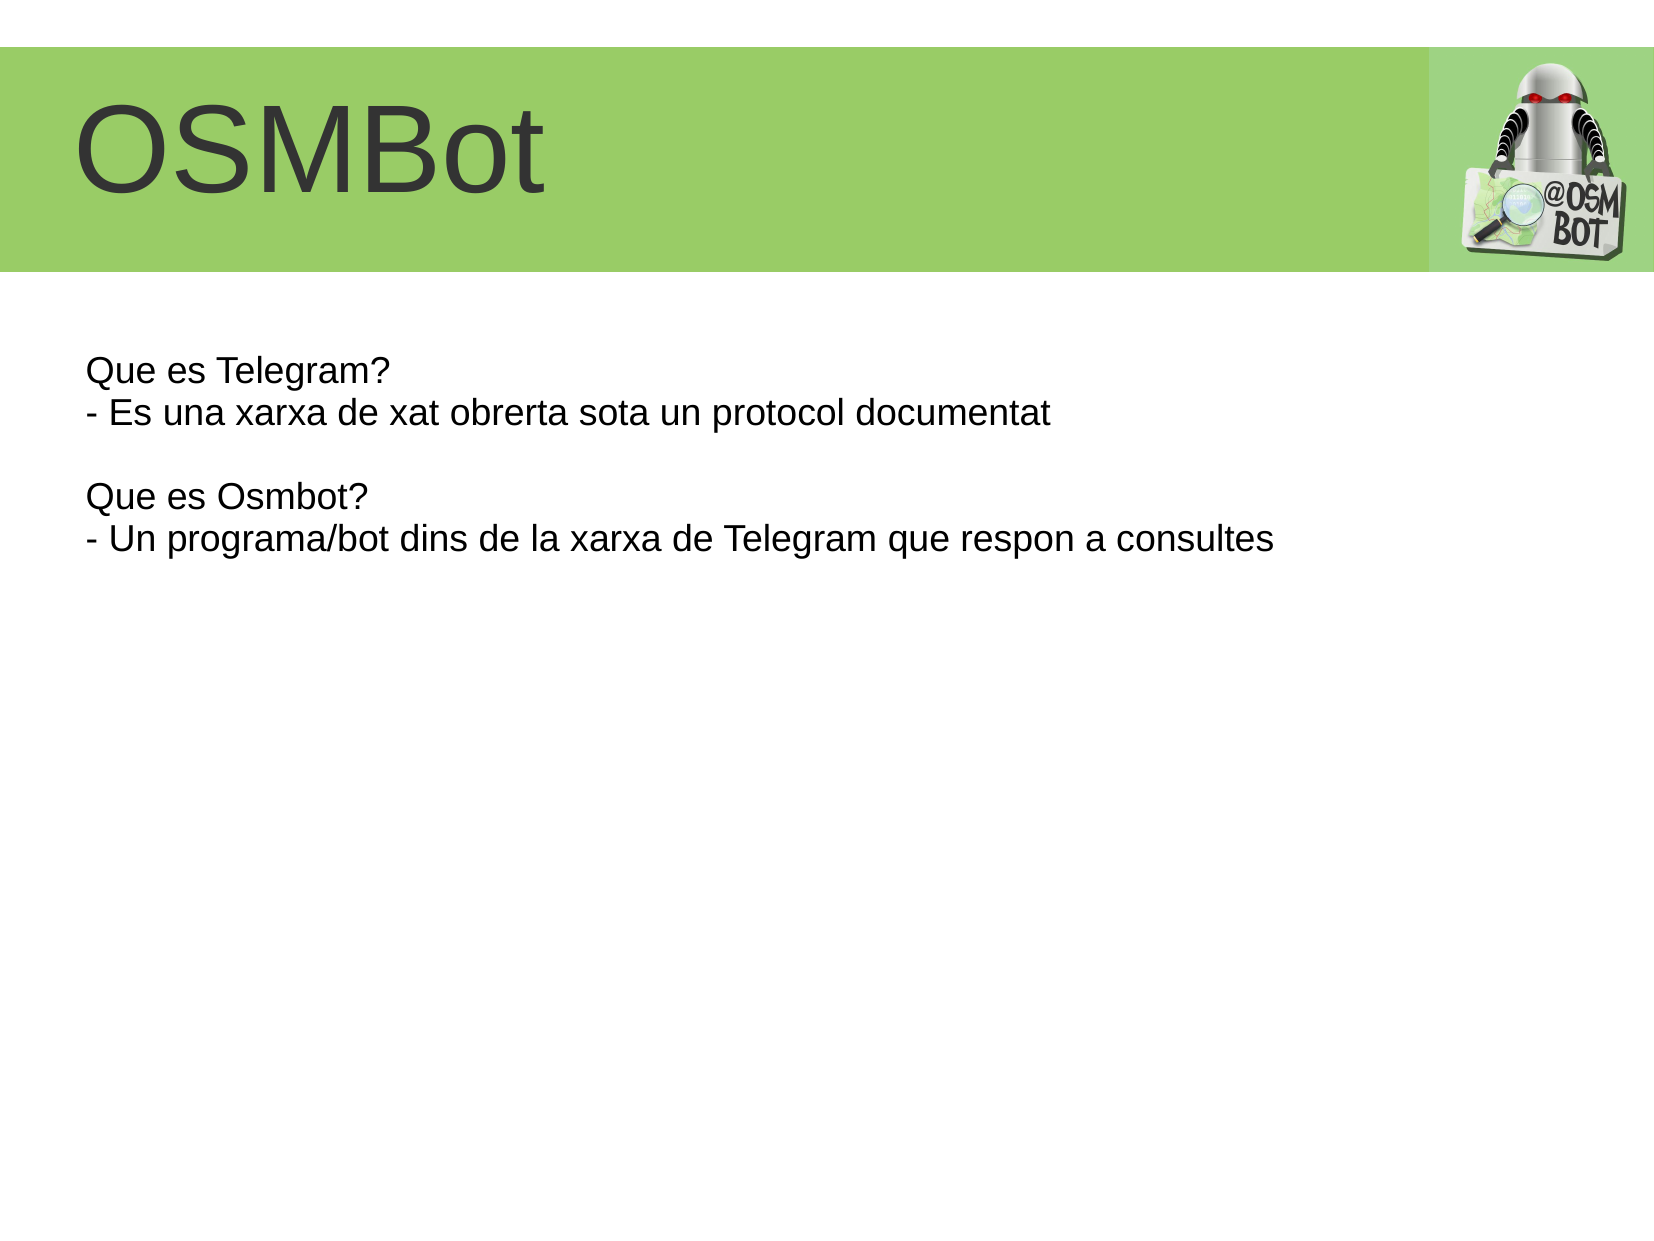

OSMBot
Que es Telegram?
- Es una xarxa de xat obrerta sota un protocol documentat
Que es Osmbot?
- Un programa/bot dins de la xarxa de Telegram que respon a consultes